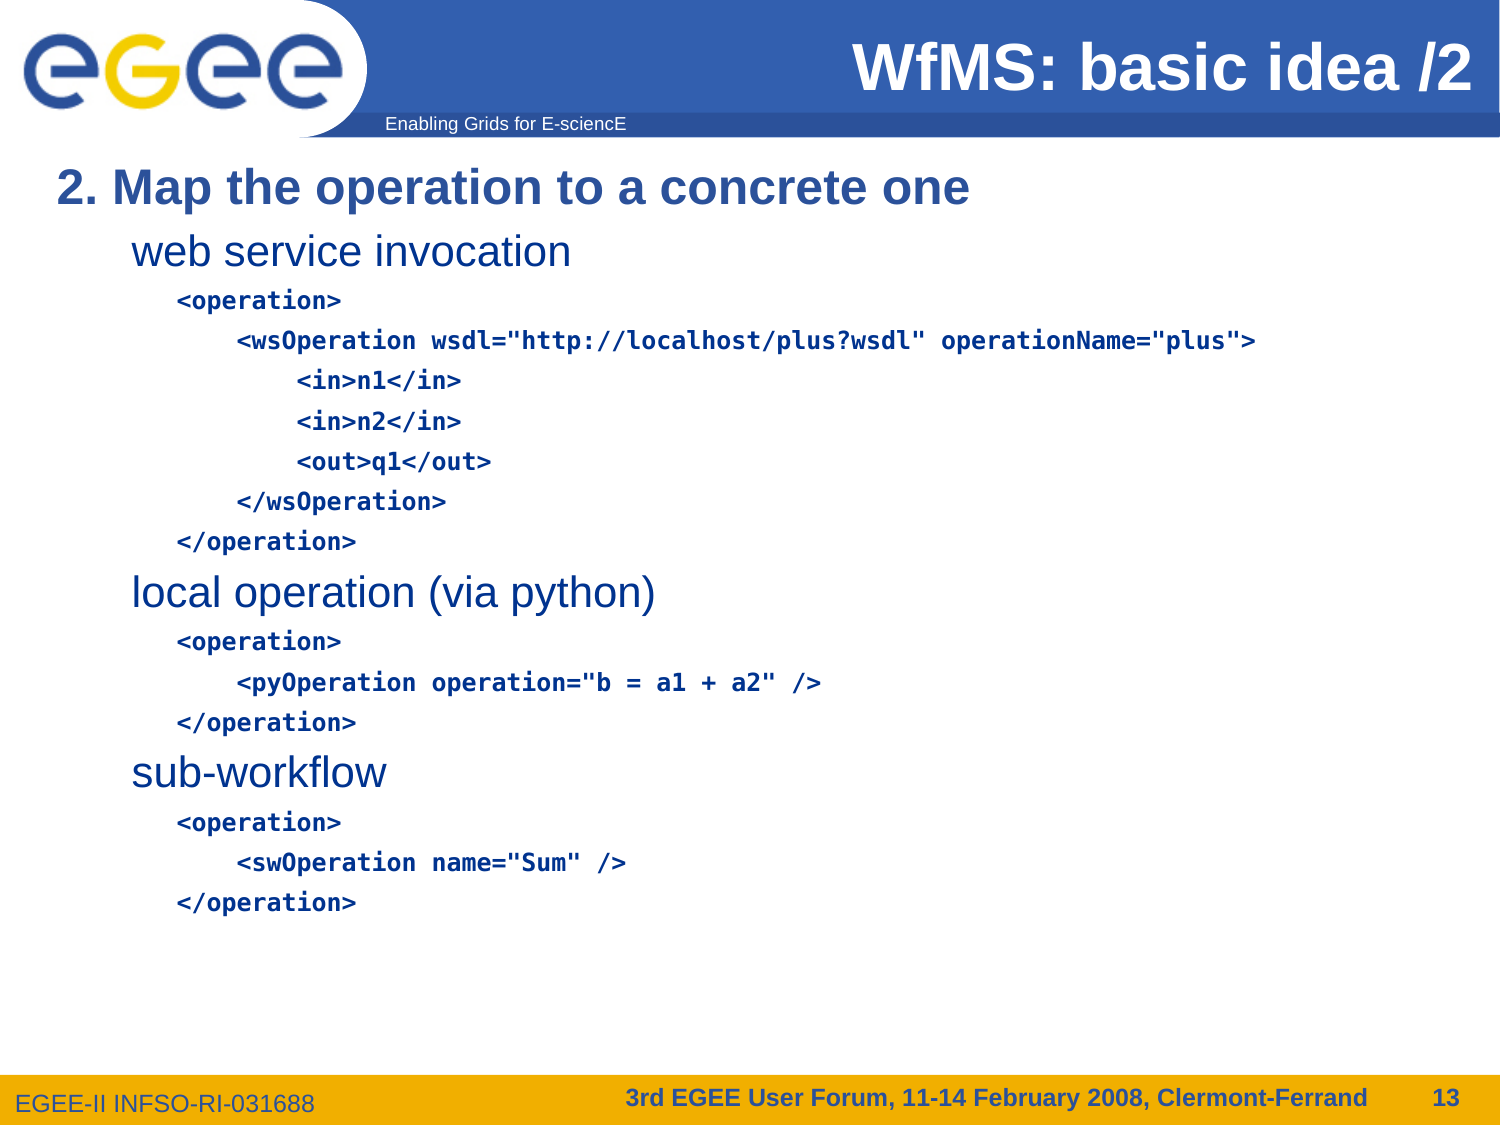

# WfMS: basic idea /2
2. Map the operation to a concrete one
web service invocation
 <operation>
 <wsOperation wsdl="http://localhost/plus?wsdl" operationName="plus">
 <in>n1</in>
 <in>n2</in>
 <out>q1</out>
 </wsOperation>
 </operation>
local operation (via python)
 <operation>
 <pyOperation operation="b = a1 + a2" />
 </operation>
sub-workflow
 <operation>
 <swOperation name="Sum" />
 </operation>
3rd EGEE User Forum, 11-14 February 2008, Clermont-Ferrand
13